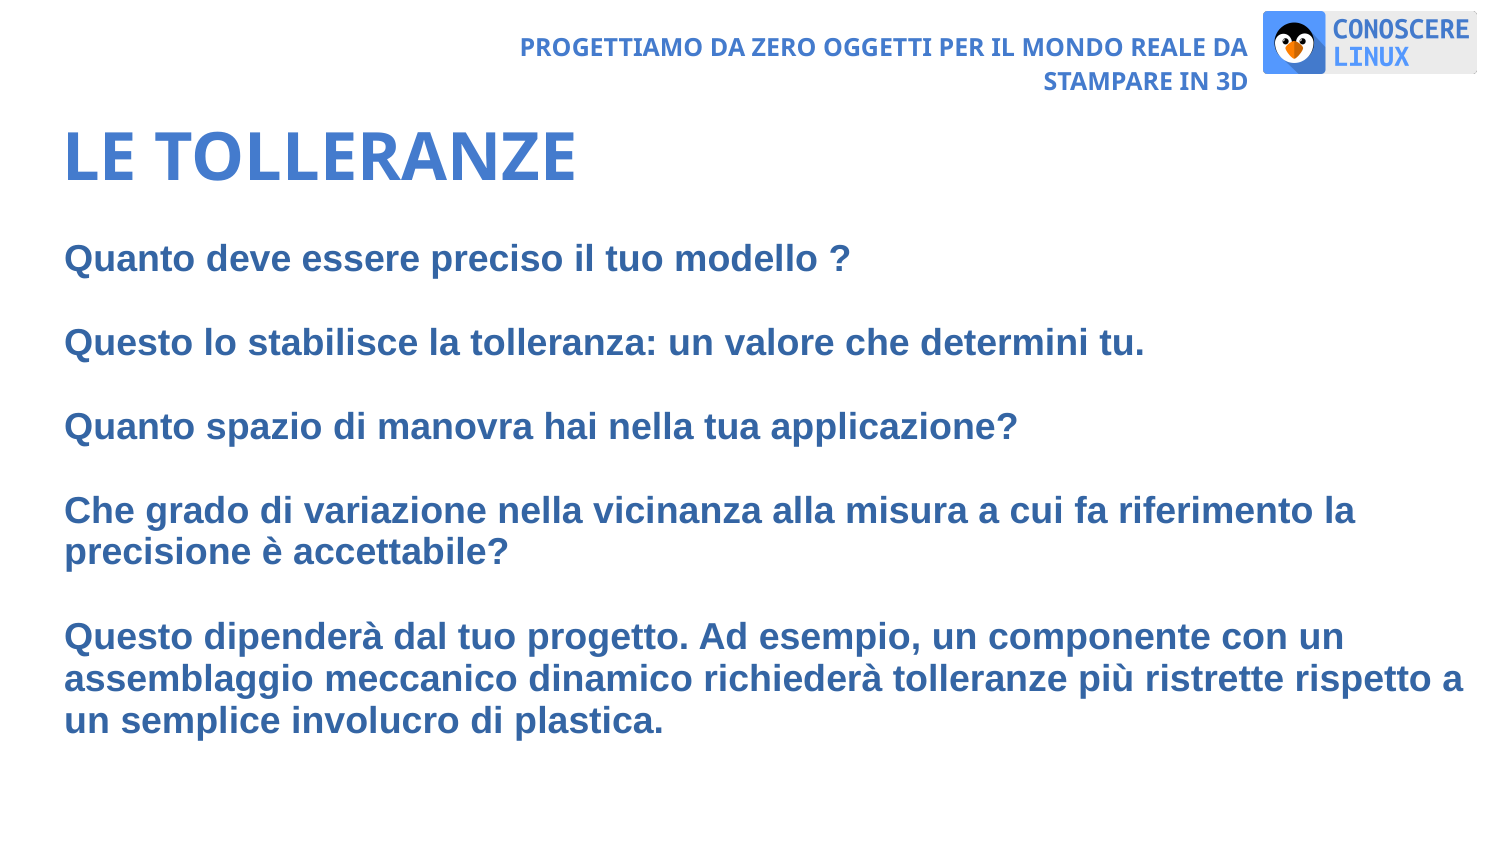

PROGETTIAMO DA ZERO OGGETTI PER IL MONDO REALE DA STAMPARE IN 3D
LE TOLLERANZE
Quanto deve essere preciso il tuo modello ?
Questo lo stabilisce la tolleranza: un valore che determini tu.
Quanto spazio di manovra hai nella tua applicazione?
Che grado di variazione nella vicinanza alla misura a cui fa riferimento la precisione è accettabile?
Questo dipenderà dal tuo progetto. Ad esempio, un componente con un assemblaggio meccanico dinamico richiederà tolleranze più ristrette rispetto a un semplice involucro di plastica.